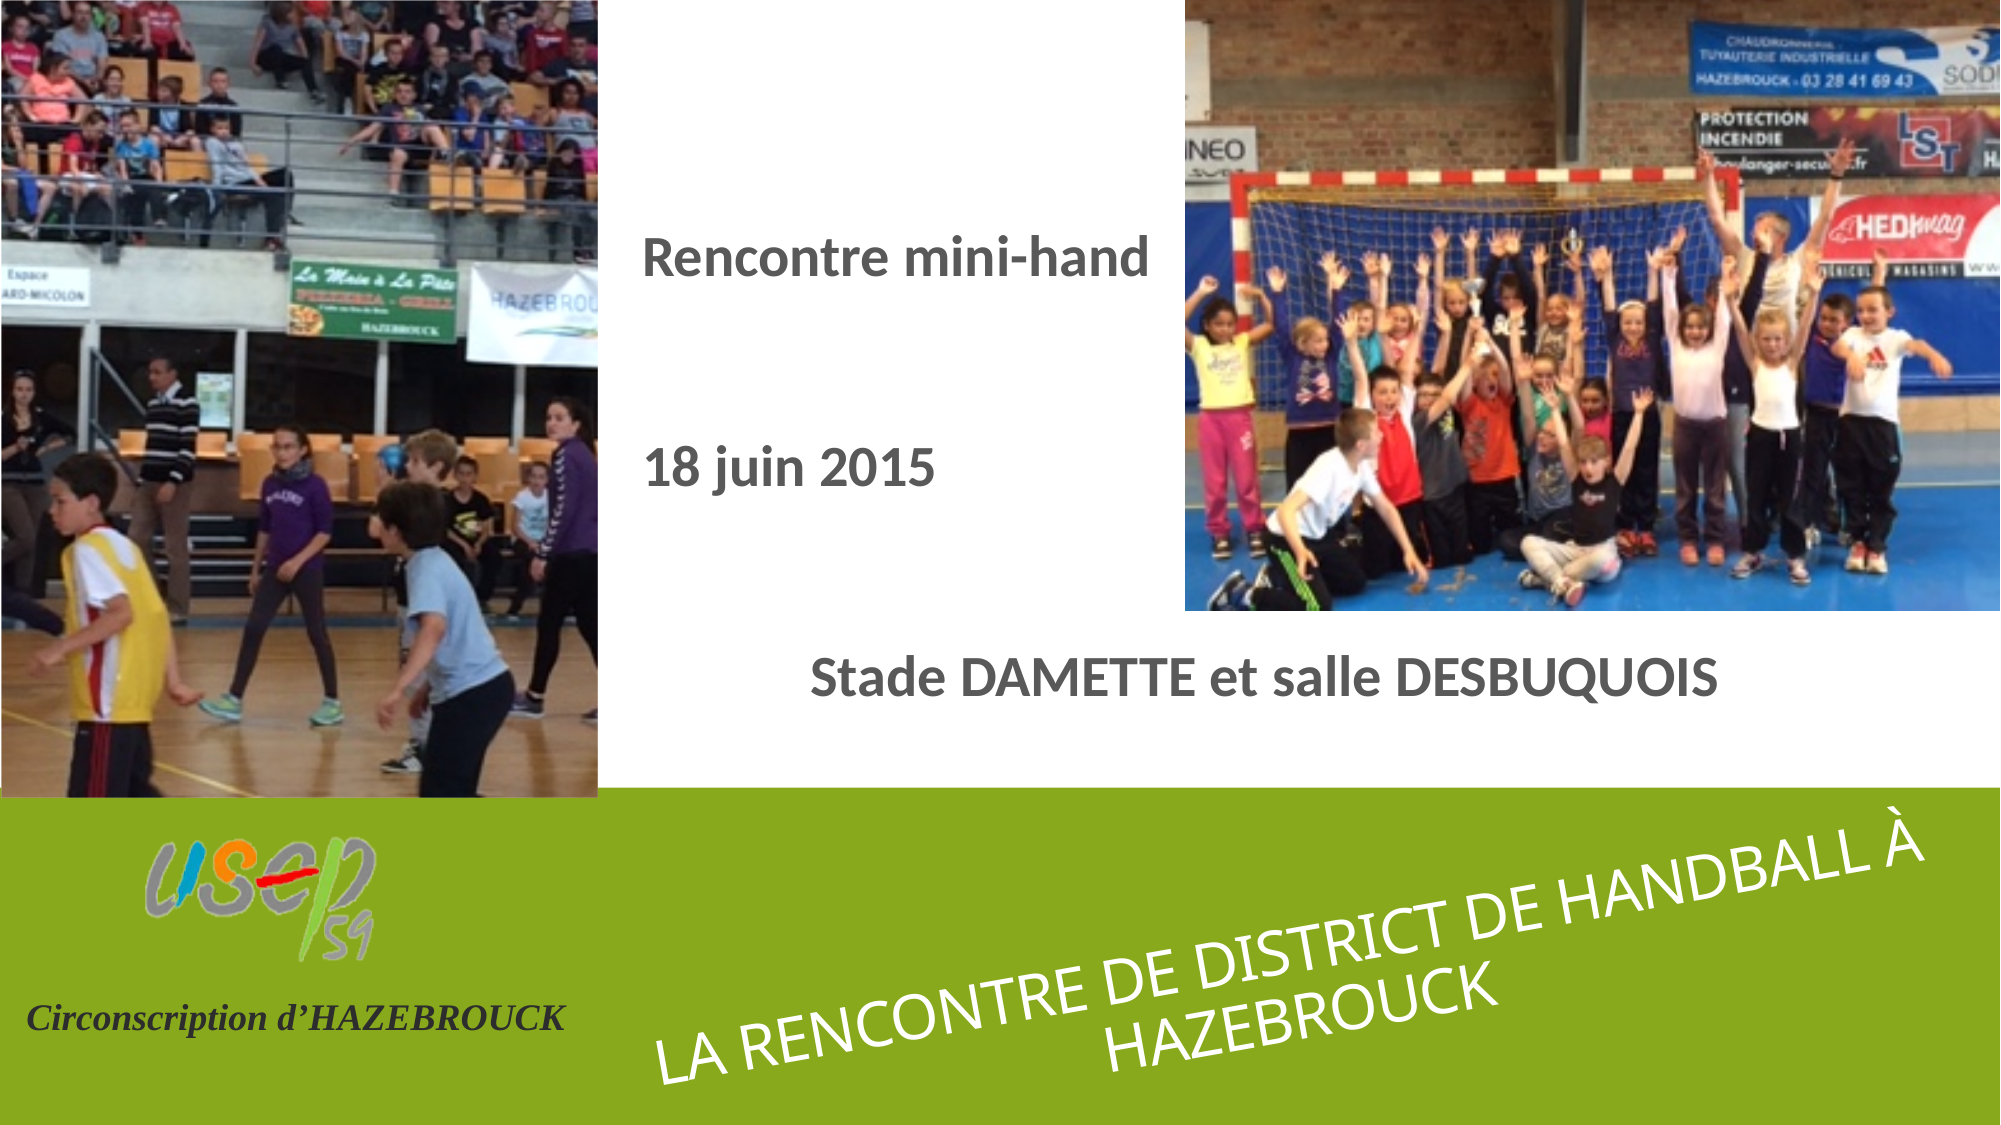

Rencontre mini-hand
18 juin 2015
Stade DAMETTE et salle DESBUQUOIS
# LA rencontre de district de handball à hazebrouck
Circonscription d’HAZEBROUCK